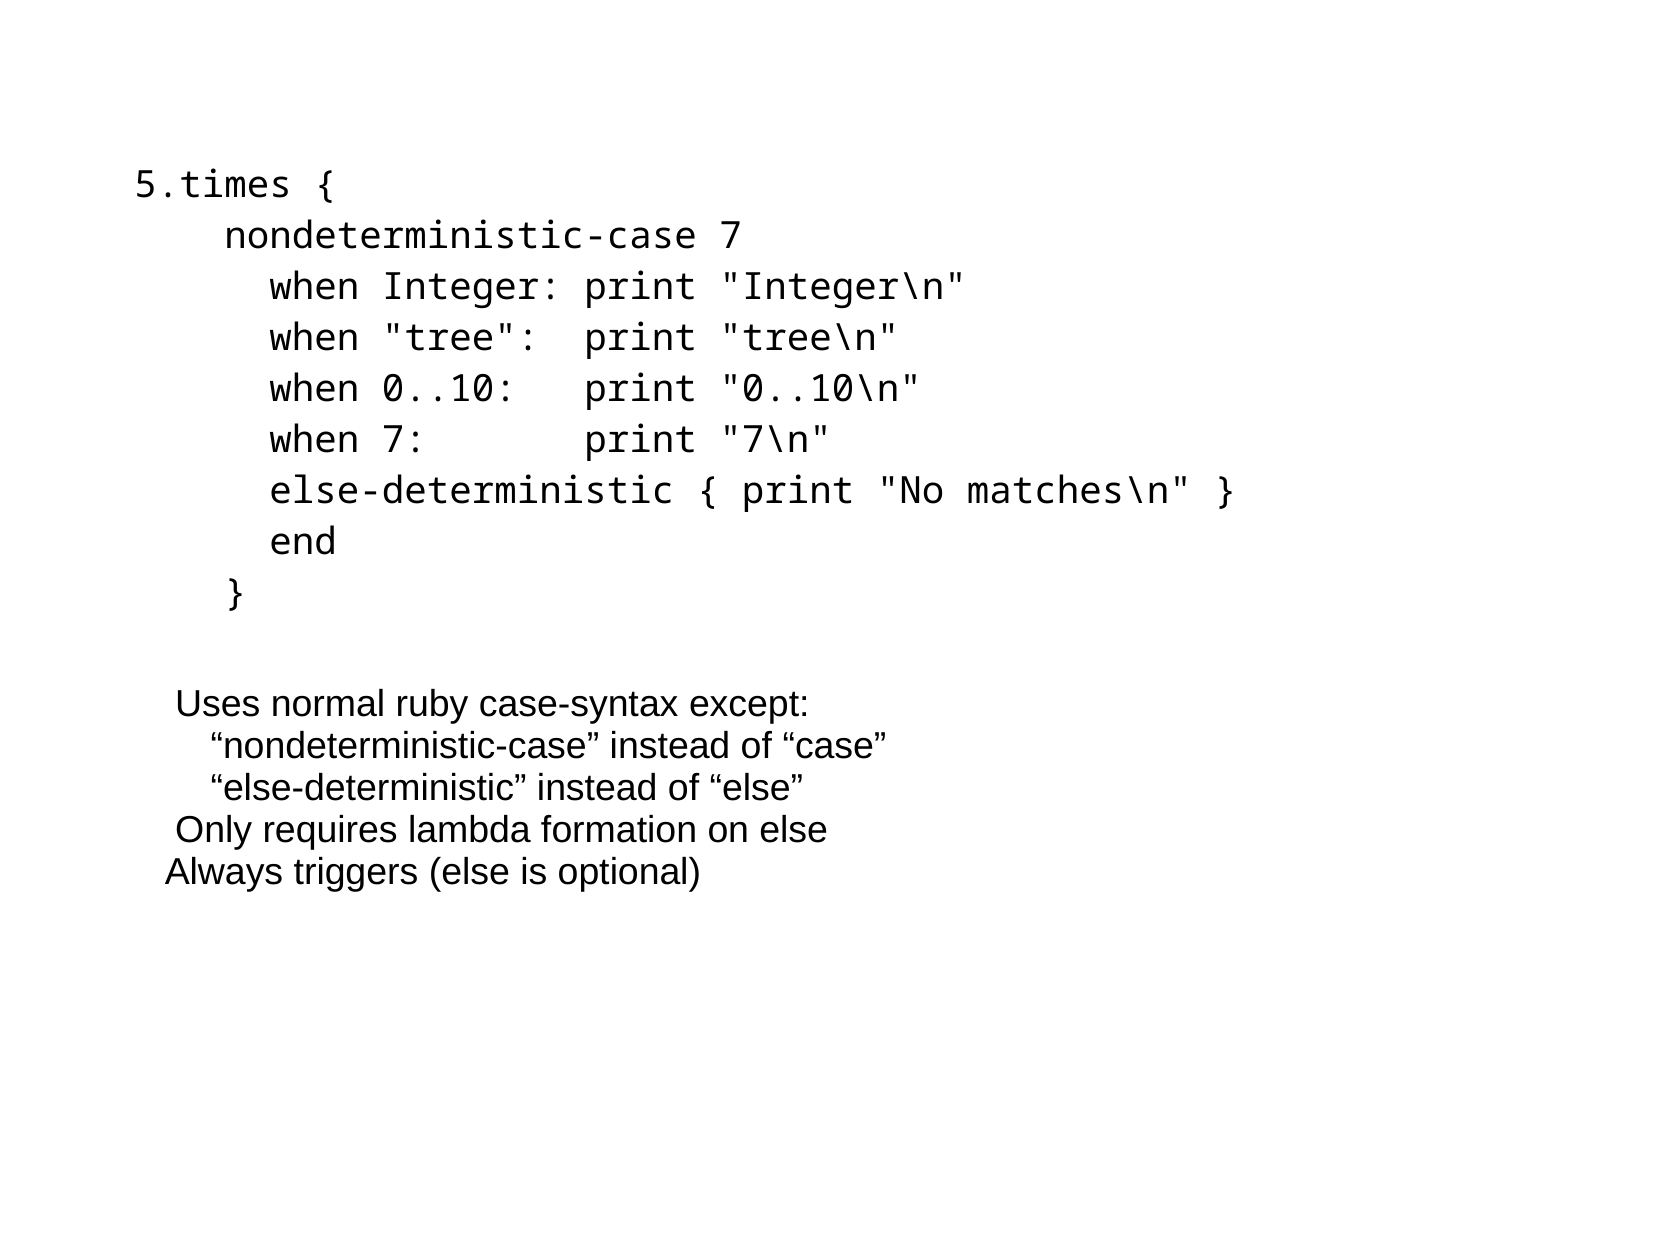

5.times {
 nondeterministic-case 7
 when Integer: print "Integer\n"
 when "tree": print "tree\n"
 when 0..10: print "0..10\n"
 when 7: print "7\n"
 else-deterministic { print "No matches\n" }
 end
 }
 Uses normal ruby case-syntax except:
 “nondeterministic-case” instead of “case”
 “else-deterministic” instead of “else”
 Only requires lambda formation on else
Always triggers (else is optional)